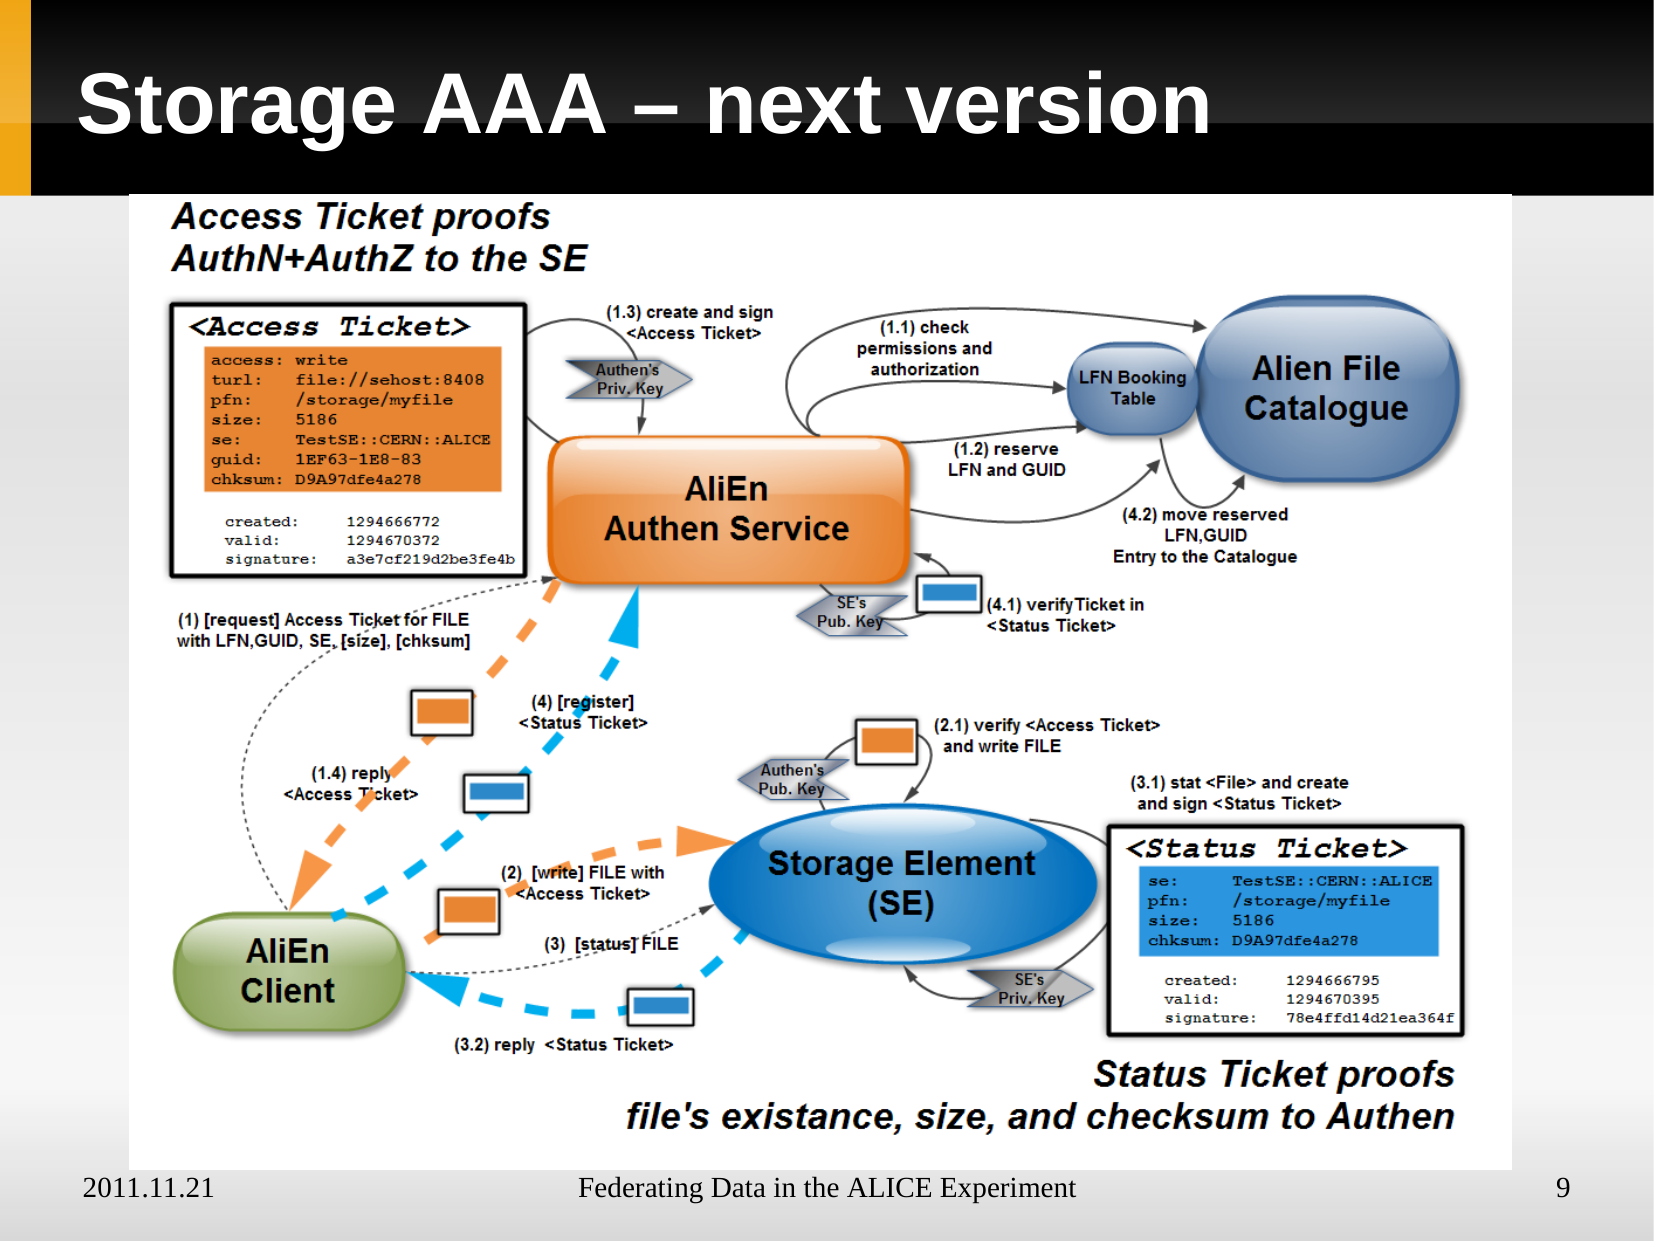

# Storage AAA – next version
2011.11.21
Federating Data in the ALICE Experiment
9